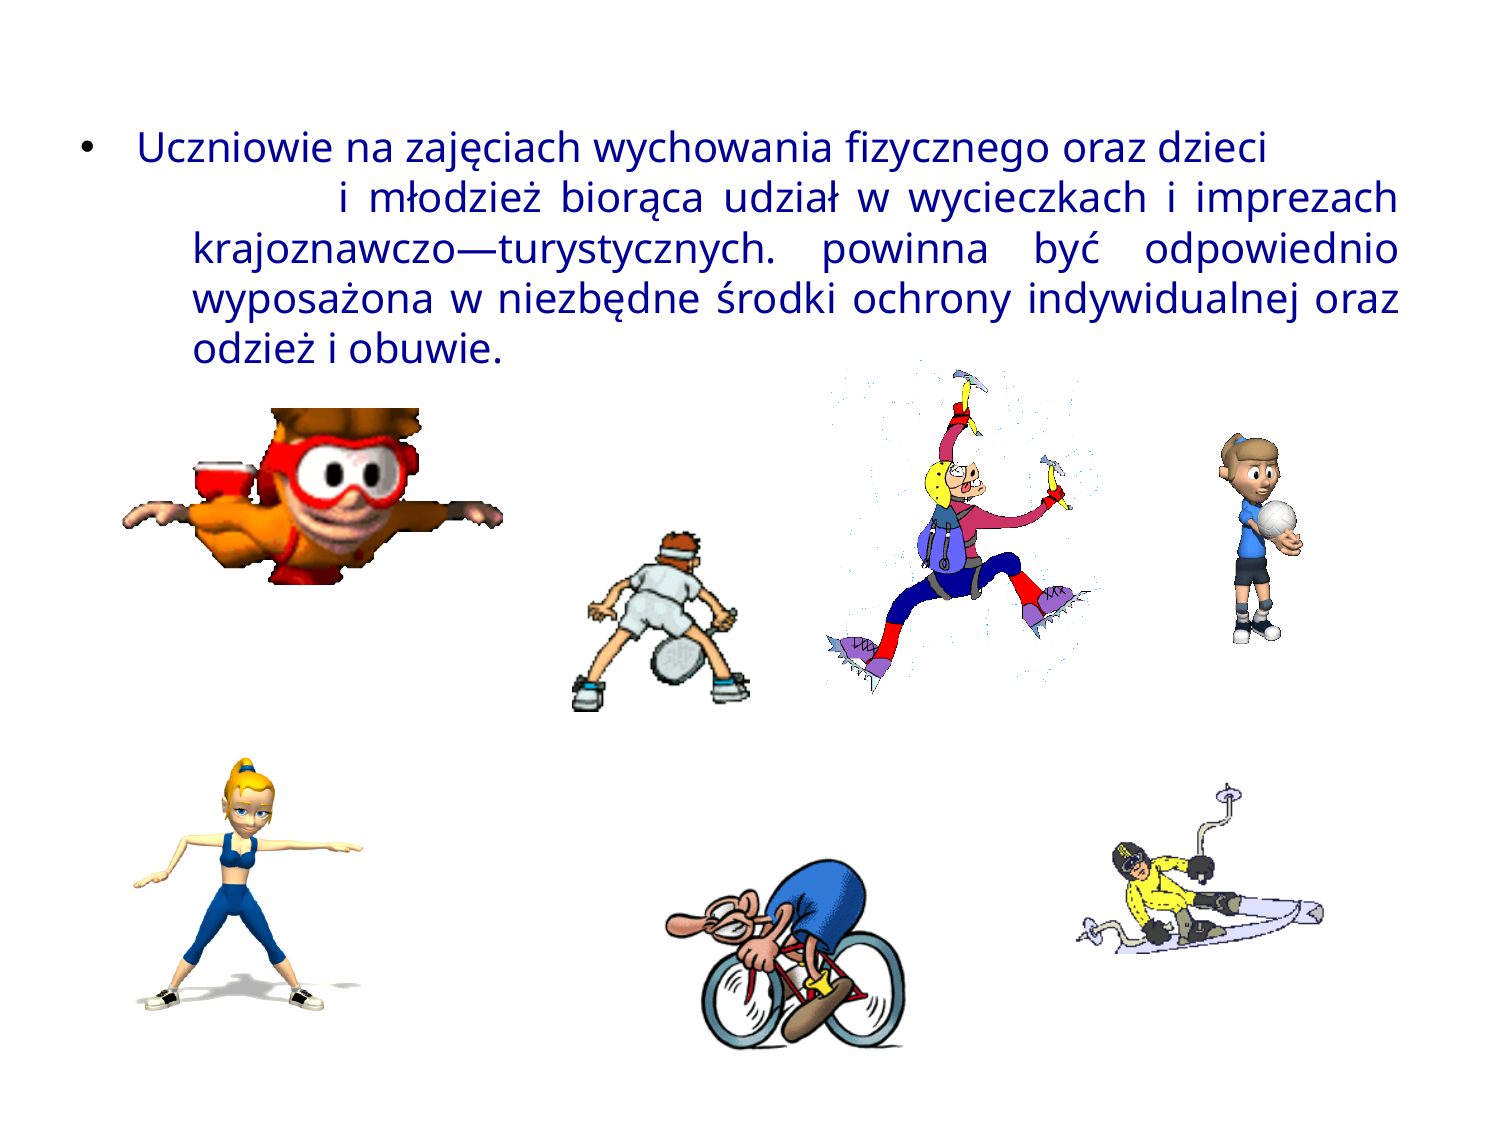

# Uczniowie na zajęciach wychowania fizycznego oraz dzieci i młodzież biorąca udział w wycieczkach i imprezach krajoznawczo—turystycznych. powinna być odpowiednio wyposażona w niezbędne środki ochrony indywidualnej oraz odzież i obuwie.